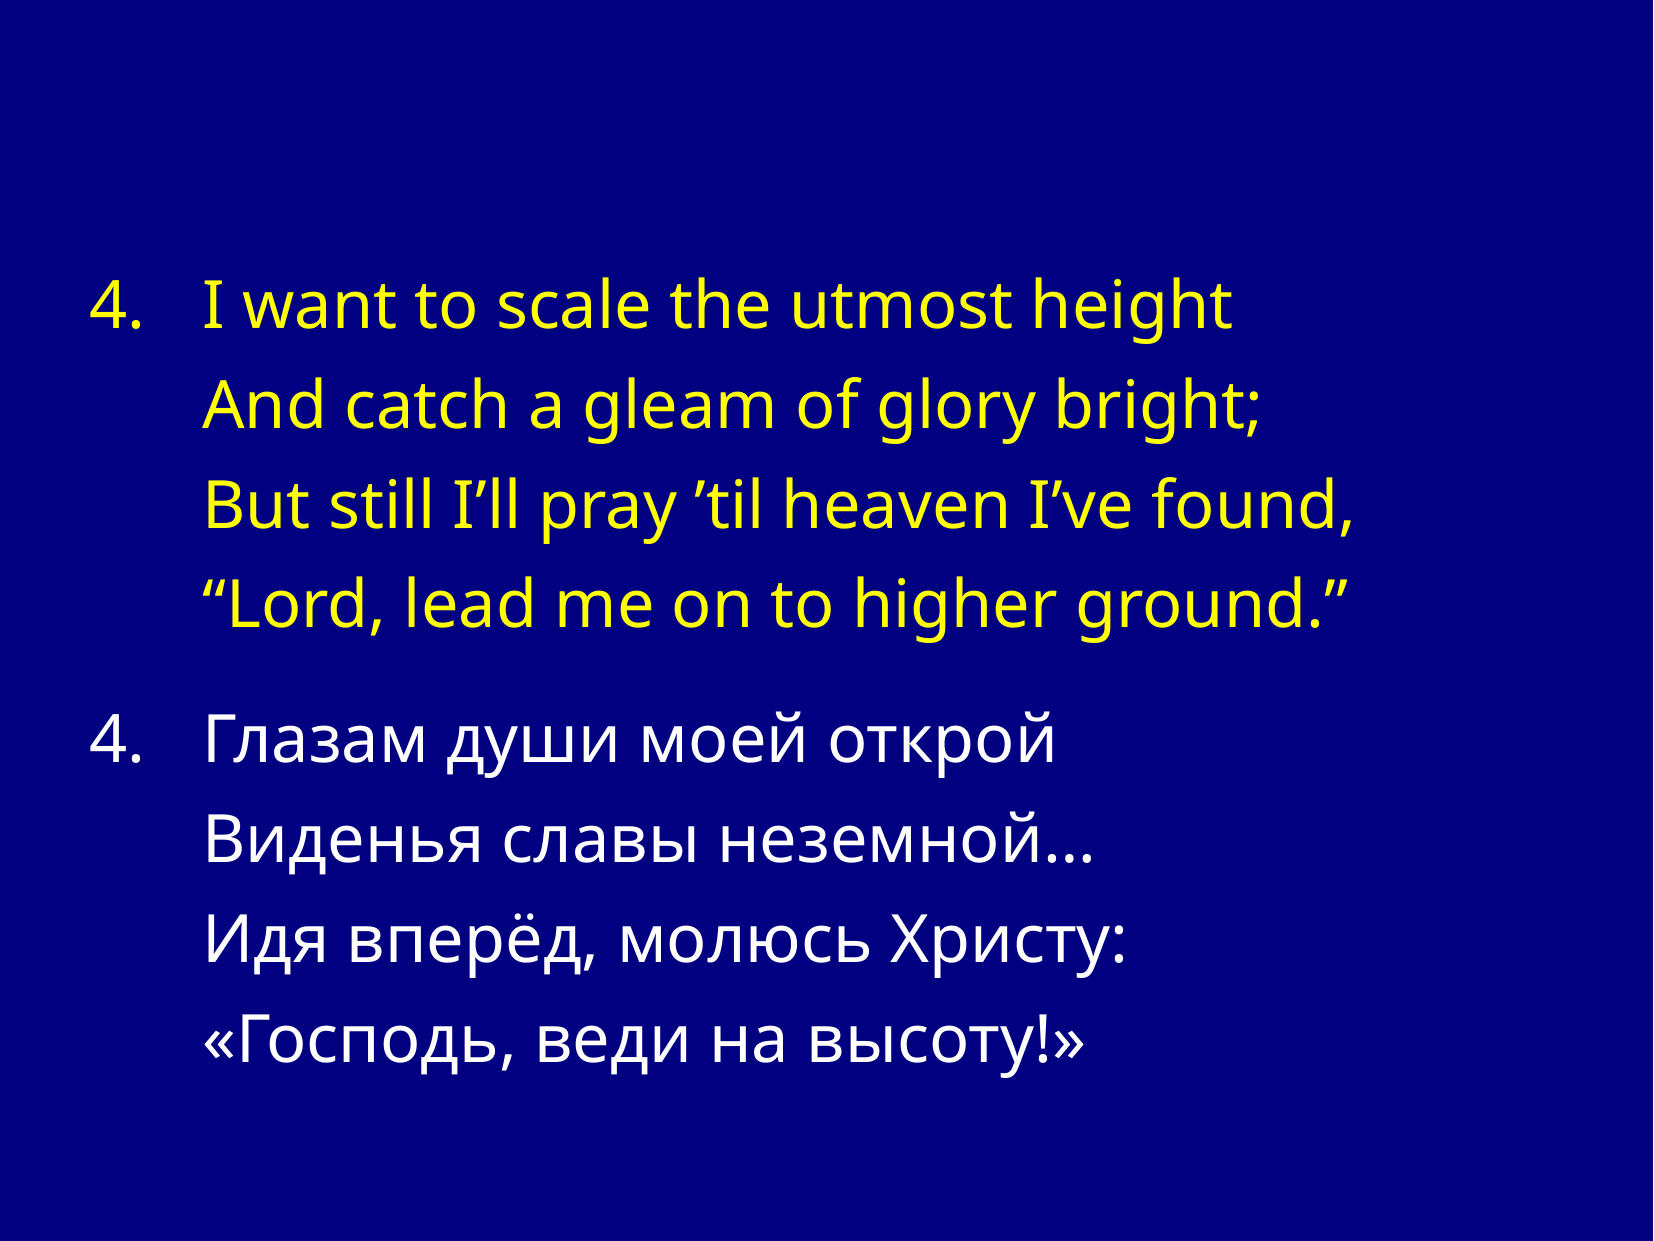

4.	I want to scale the utmost height
	And catch a gleam of glory bright;
	But still I’ll pray ’til heaven I’ve found,
	“Lord, lead me on to higher ground.”
4.	Глазам души моей открой
	Виденья славы неземной…
	Идя вперёд, молюсь Христу:
	«Господь, веди на высоту!»